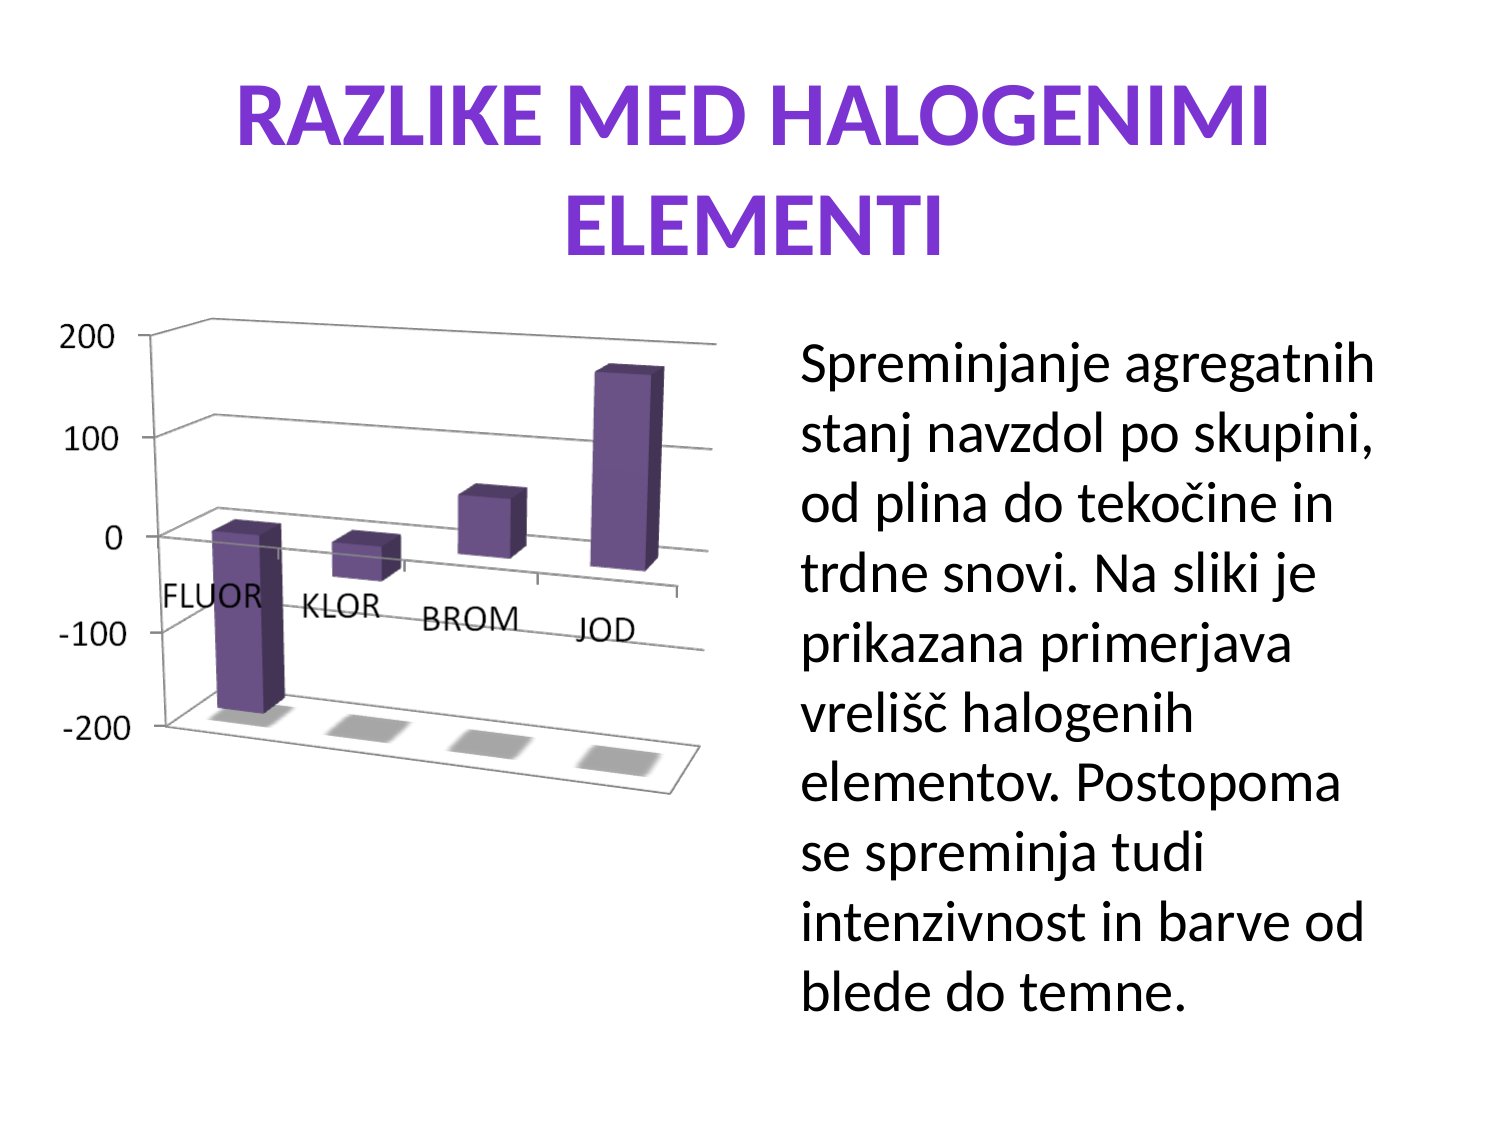

Razlike med halogenimi
Elementi
Spreminjanje agregatnih stanj navzdol po skupini, od plina do tekočine in trdne snovi. Na sliki je prikazana primerjava vrelišč halogenih elementov. Postopoma se spreminja tudi intenzivnost in barve od blede do temne.